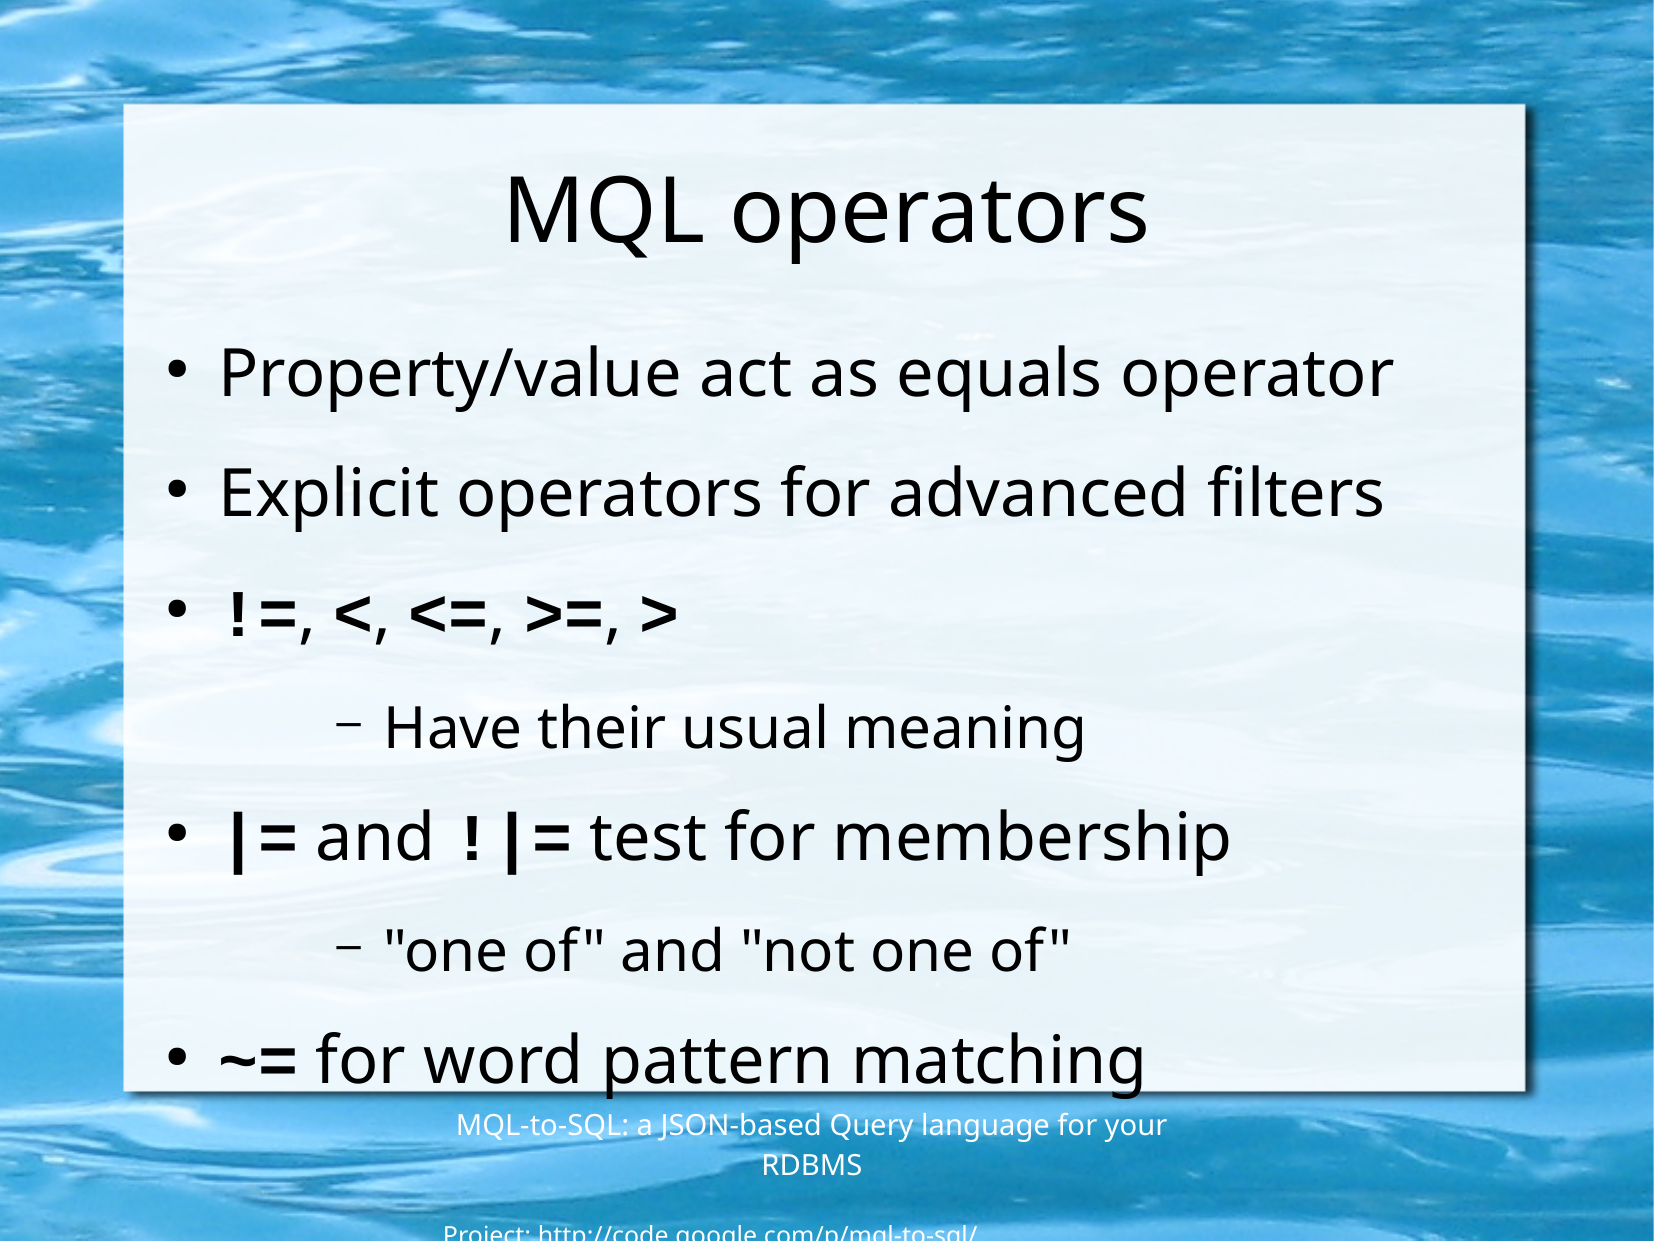

# MQL operators
Property/value act as equals operator
Explicit operators for advanced filters
!=, <, <=, >=, >
Have their usual meaning
|= and !|= test for membership
"one of" and "not one of"
~= for word pattern matching